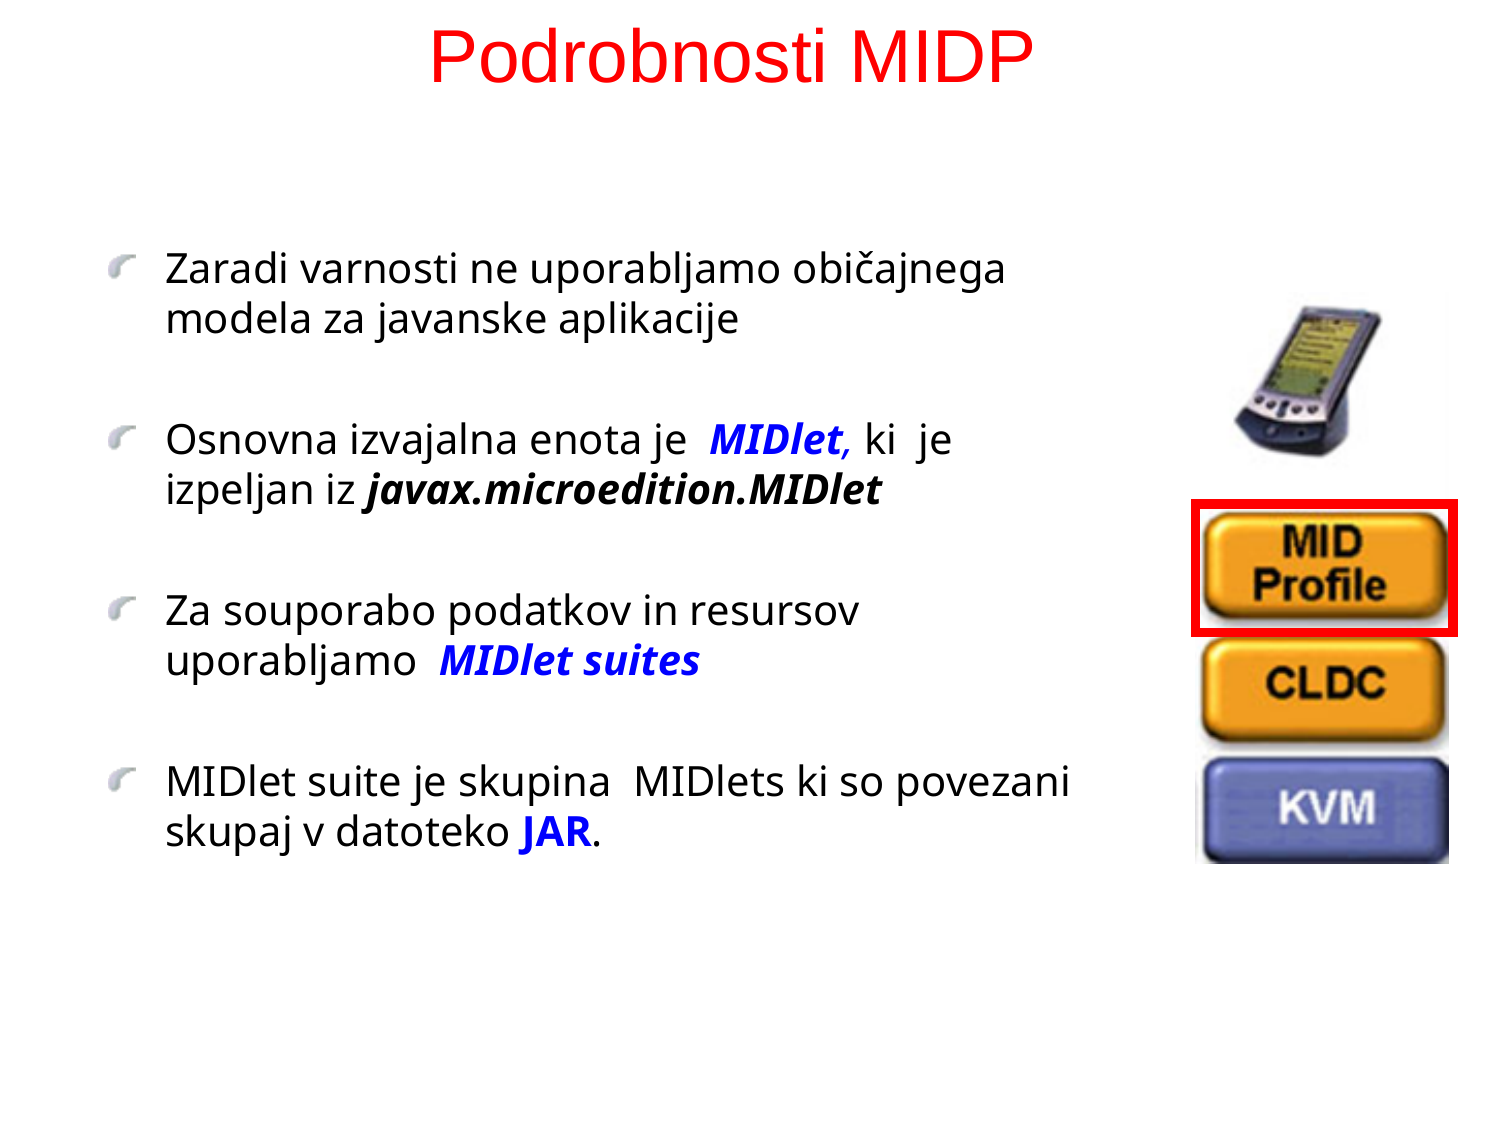

# Podrobnosti MIDP
Zaradi varnosti ne uporabljamo običajnega modela za javanske aplikacije
Osnovna izvajalna enota je MIDlet, ki je izpeljan iz javax.microedition.MIDlet
Za souporabo podatkov in resursov uporabljamo MIDlet suites
MIDlet suite je skupina MIDlets ki so povezani skupaj v datoteko JAR.